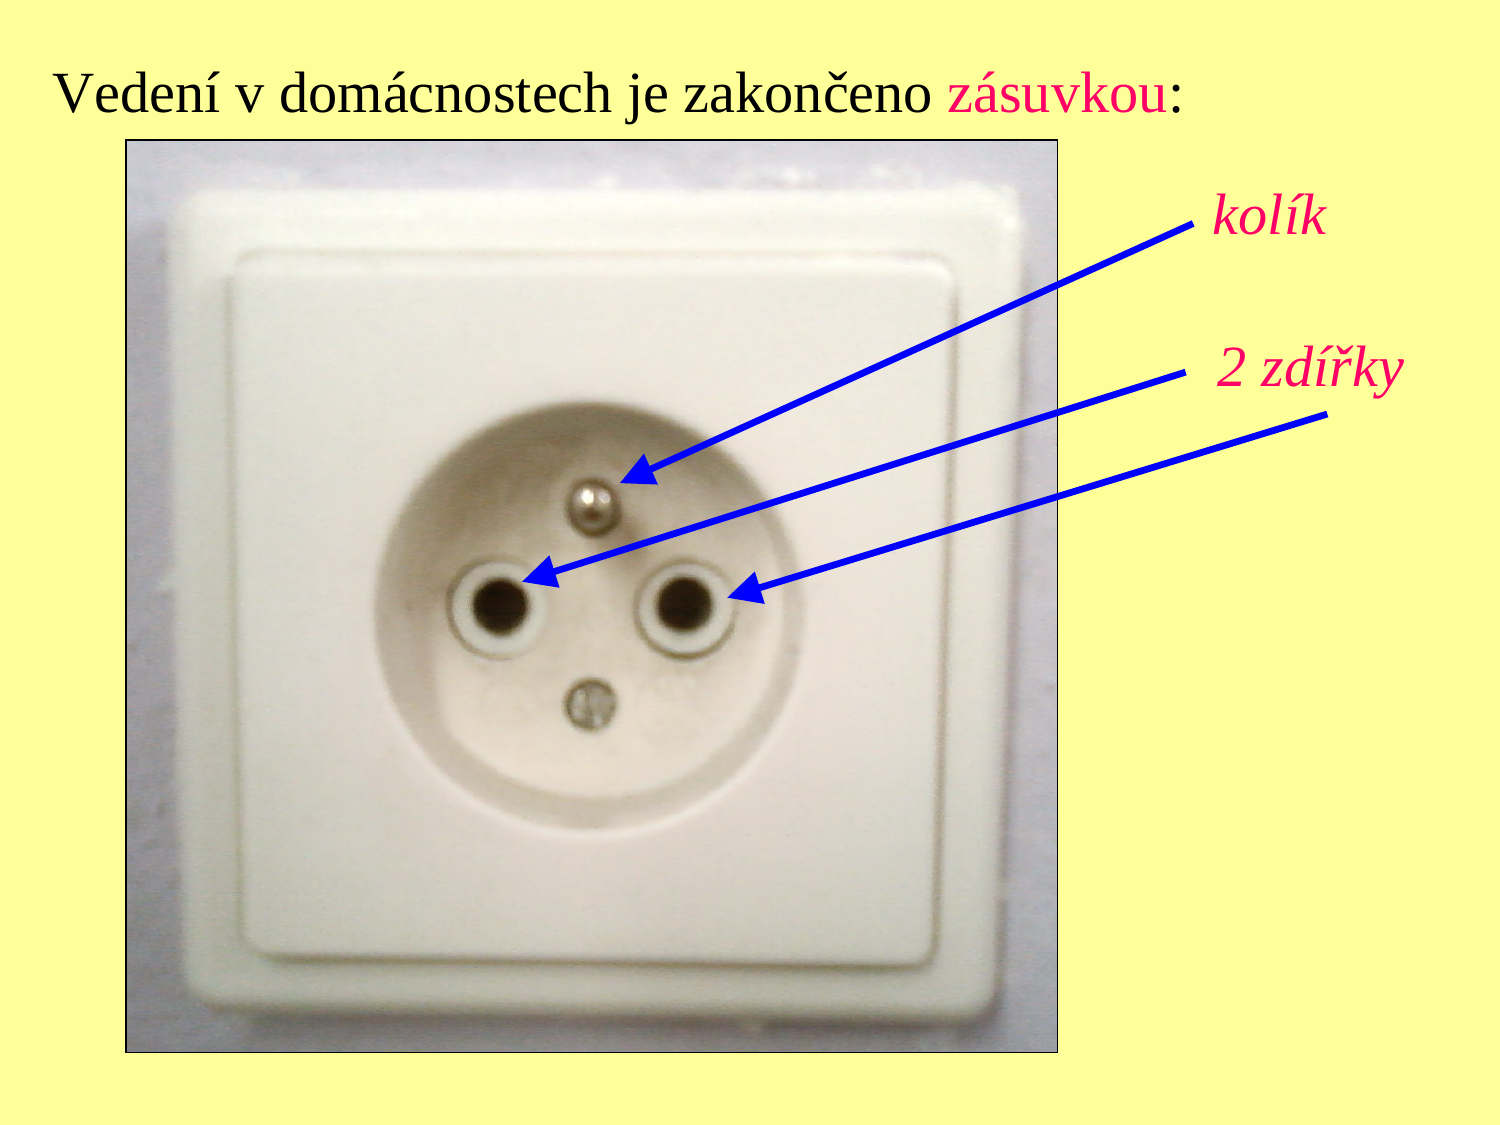

Vedení v domácnostech je zakončeno zásuvkou:
kolík
2 zdířky